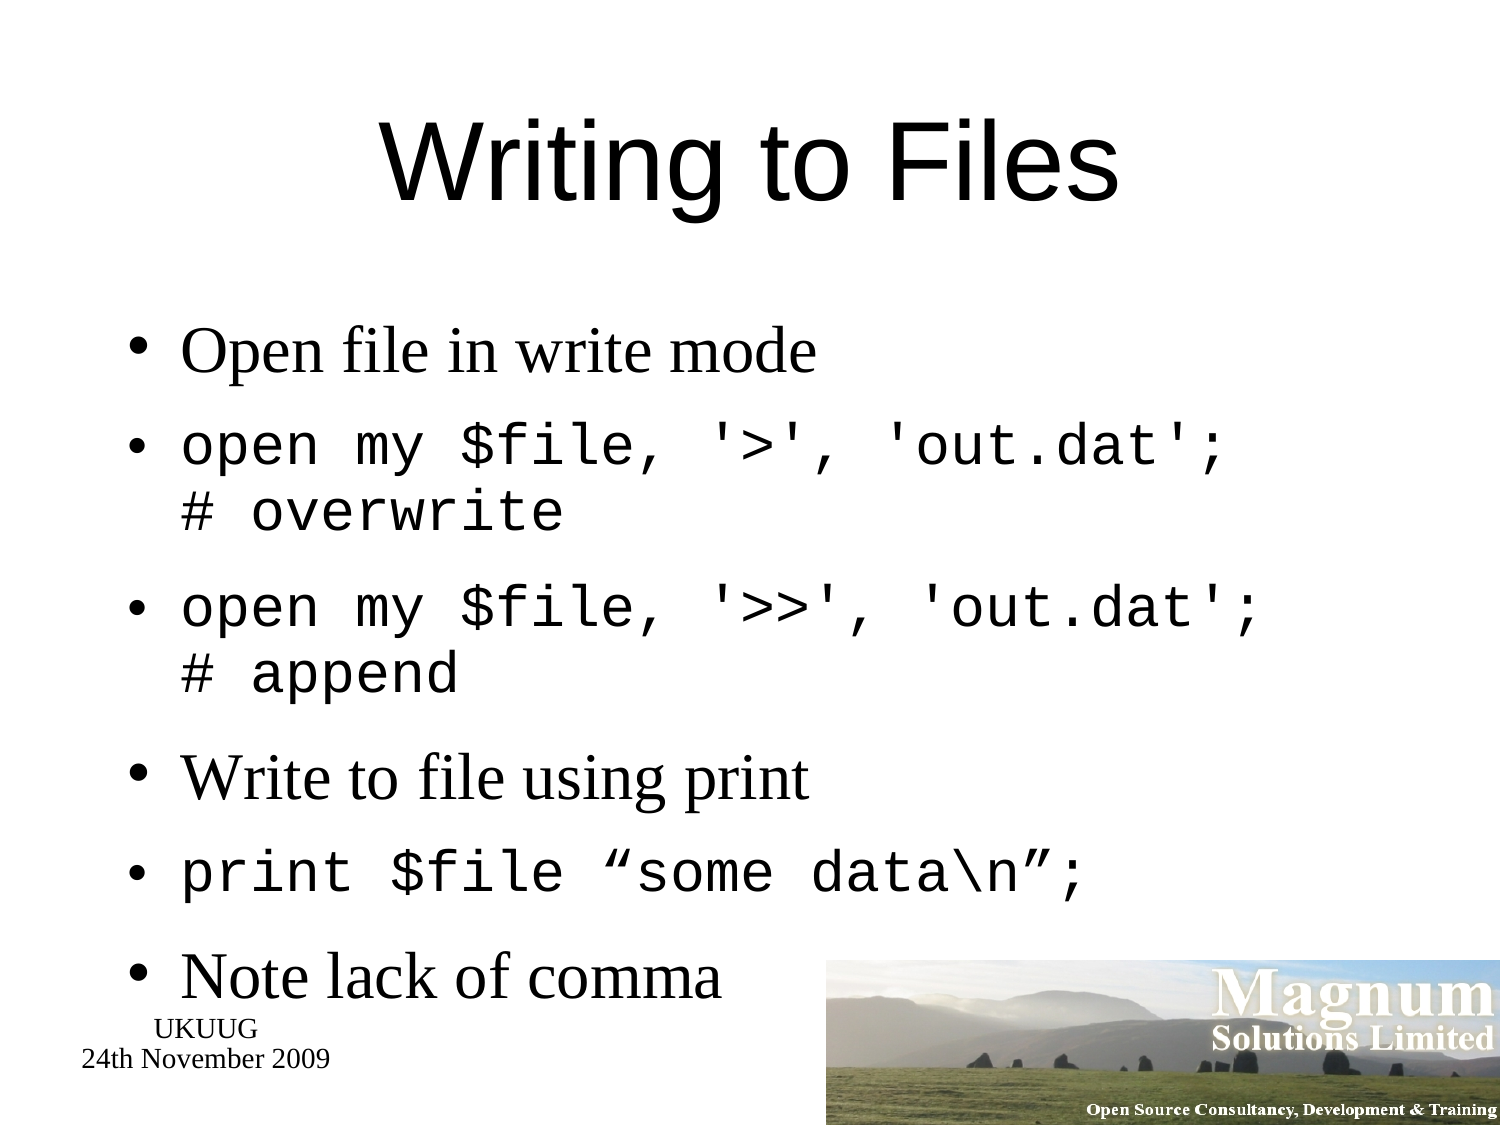

# Writing to Files
Open file in write mode
open my $file, '>', 'out.dat';
# overwrite
open my $file, '>>', 'out.dat';
# append
Write to file using print
print $file “some data\n”;
Note lack of comma
73